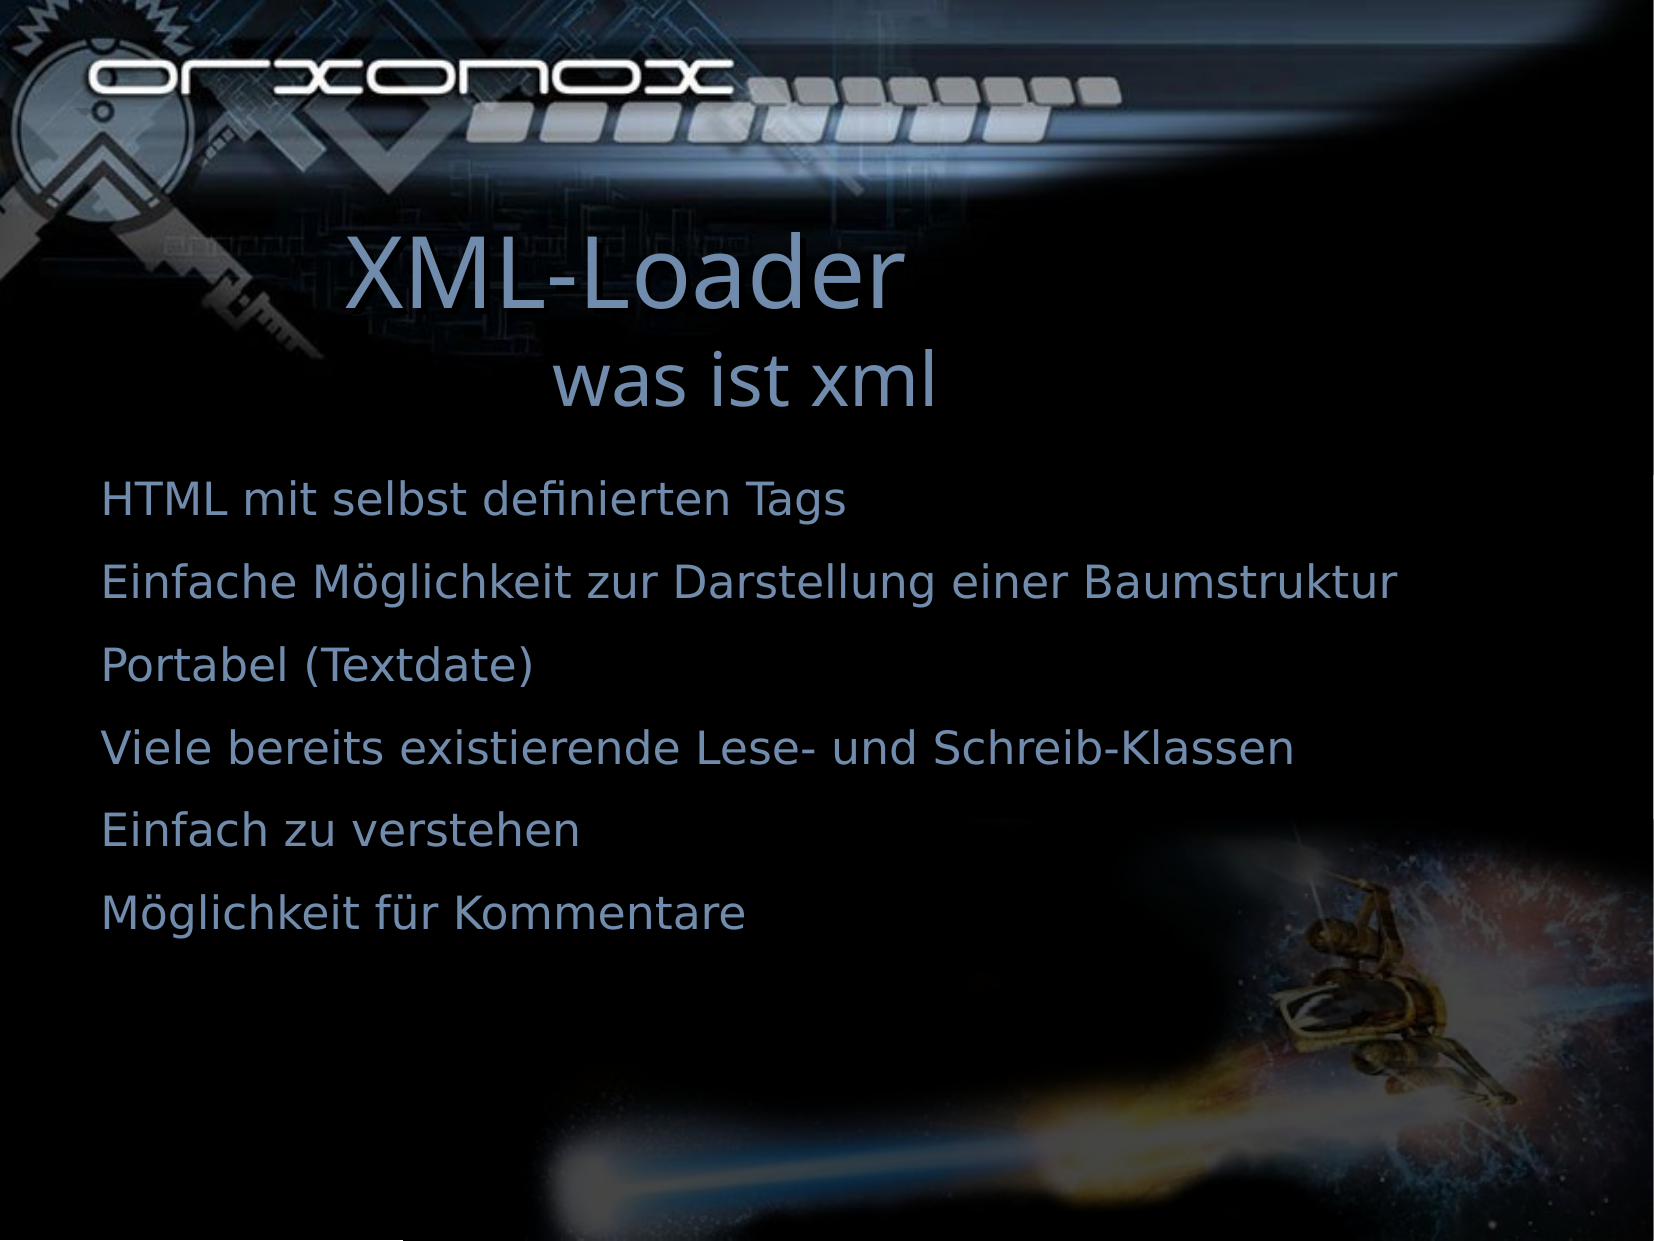

XML-Loader
was ist xml
# HTML mit selbst definierten Tags
Einfache Möglichkeit zur Darstellung einer Baumstruktur
Portabel (Textdate)
Viele bereits existierende Lese- und Schreib-Klassen
Einfach zu verstehen
Möglichkeit für Kommentare